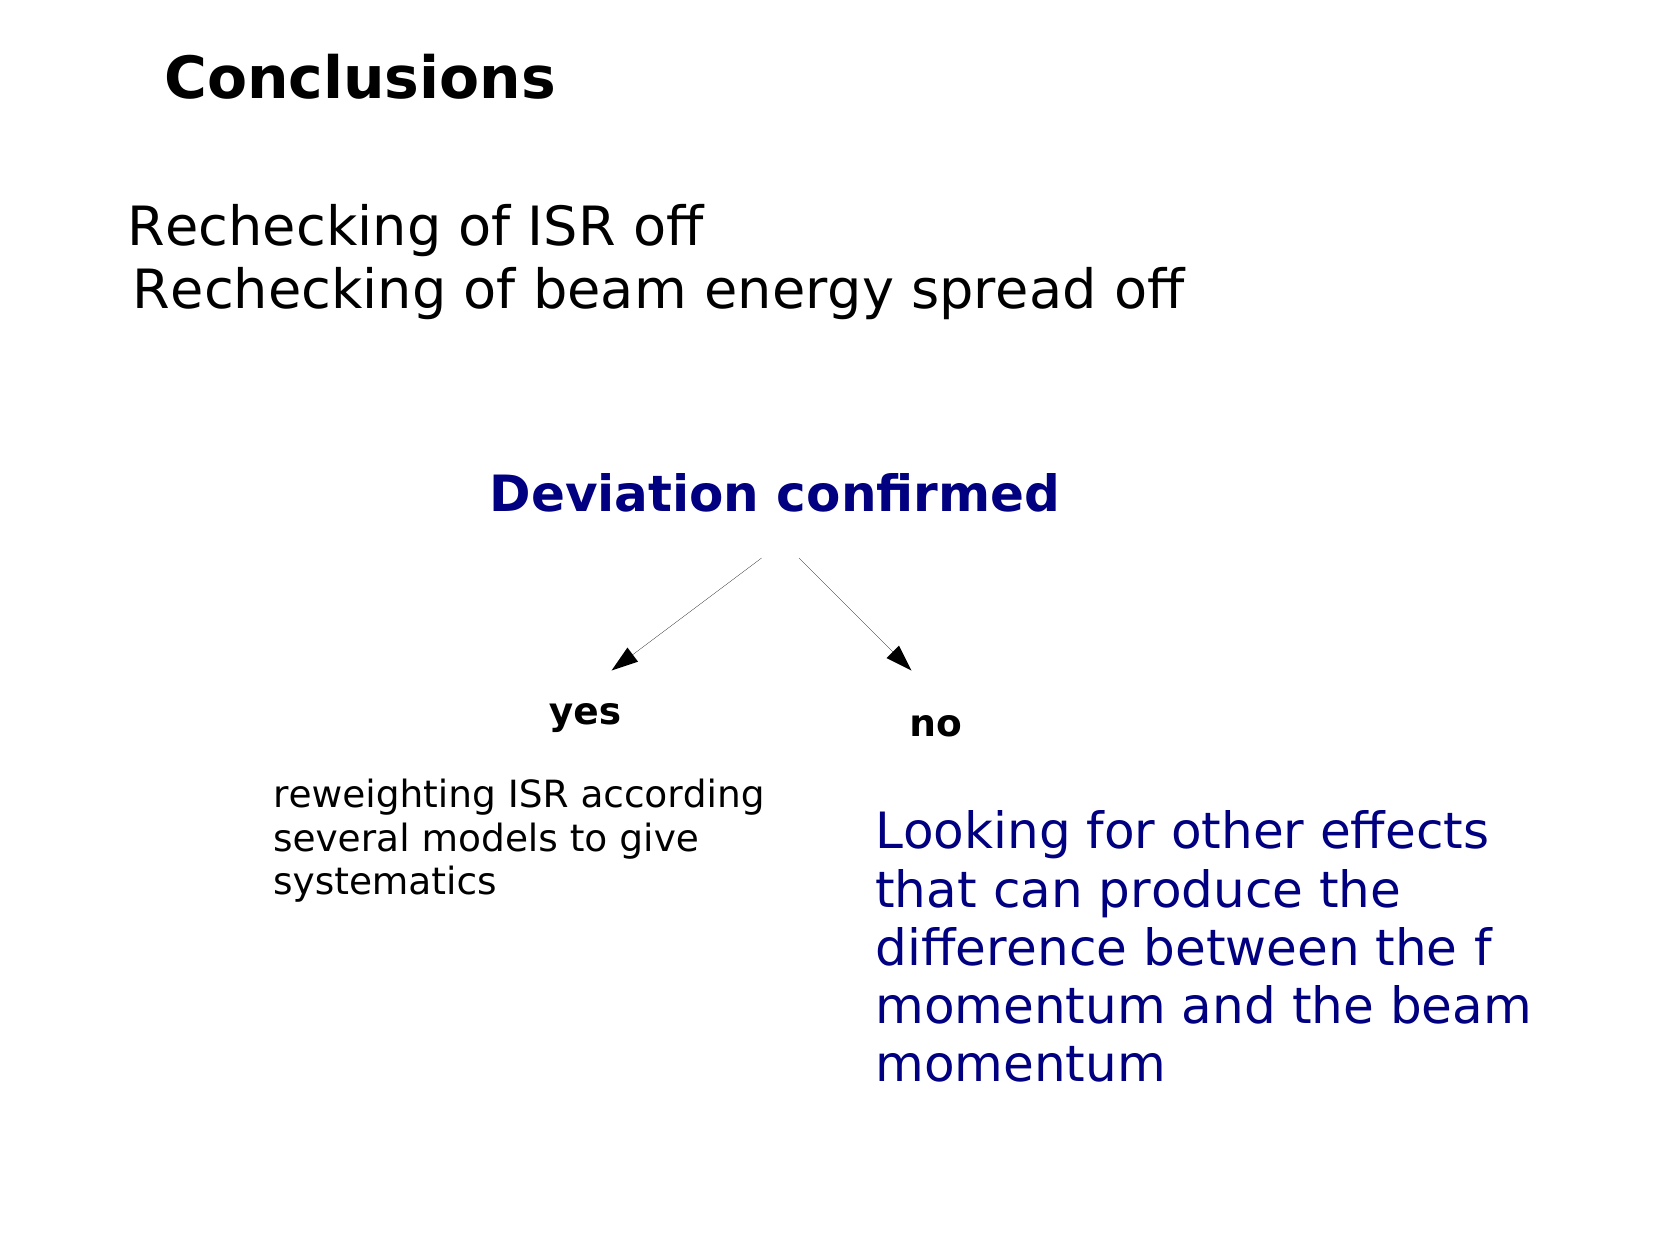

Conclusions
 Rechecking of ISR off
 Rechecking of beam energy spread off
Deviation confirmed
yes
no
reweighting ISR according several models to give systematics
Looking for other effects that can produce the difference between the f momentum and the beam momentum